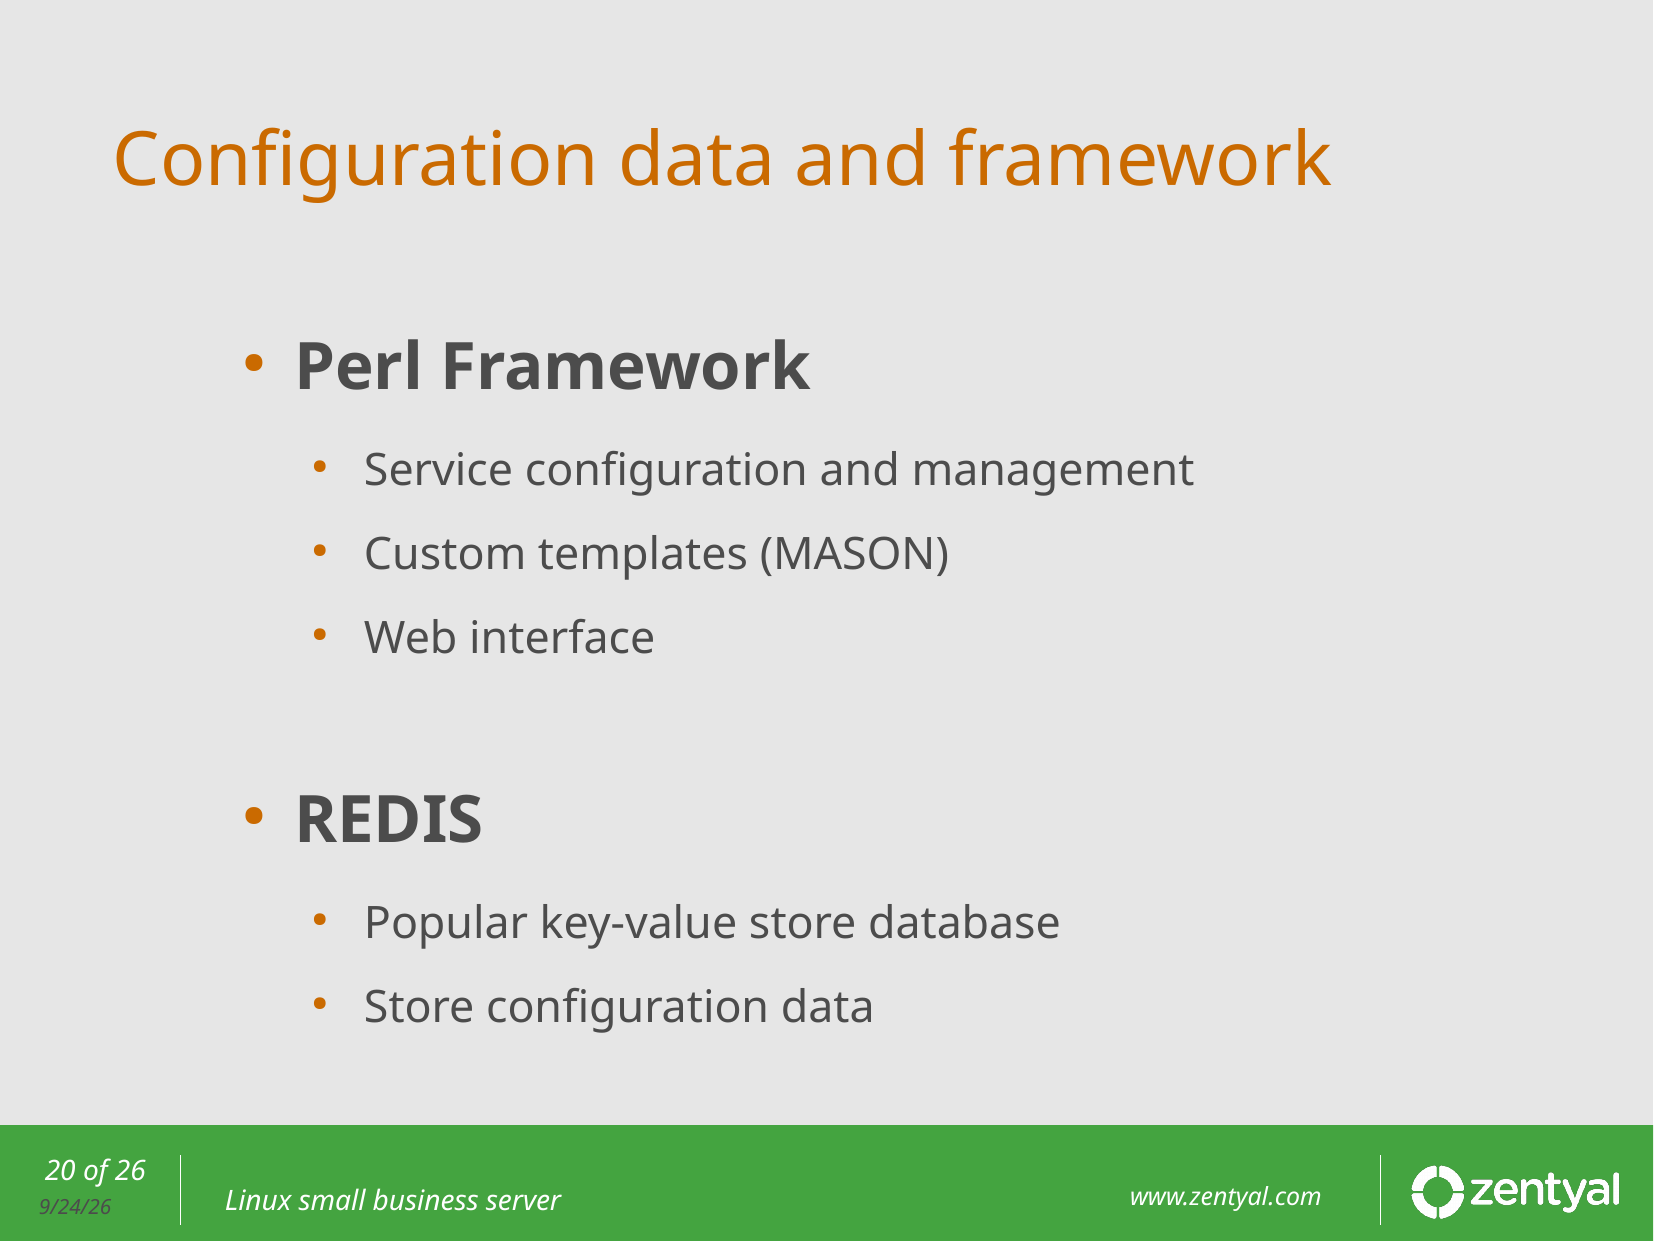

# Configuration data and framework
Perl Framework
Service configuration and management
Custom templates (MASON)
Web interface
REDIS
Popular key-value store database
Store configuration data